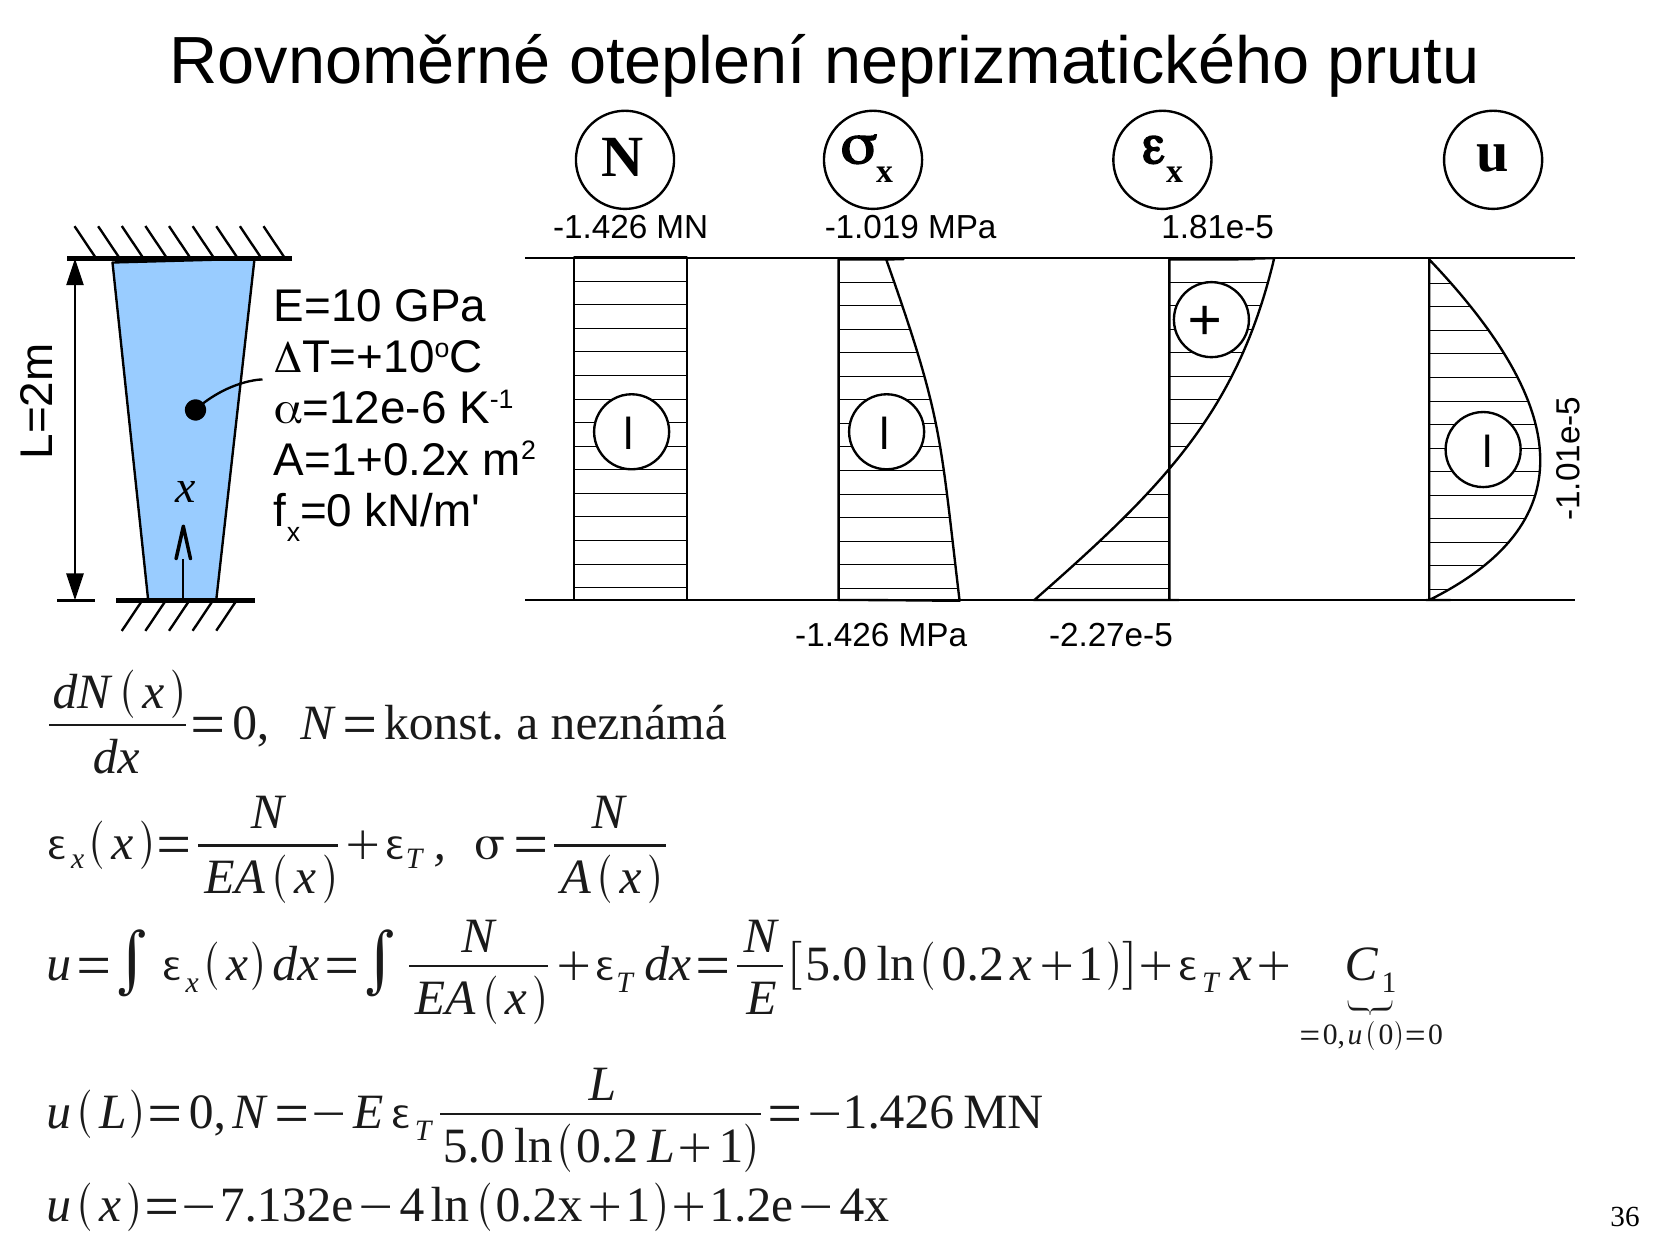

# Rovnoměrné oteplení neprizmatického prutu
sx
ex
u
N
-1.426 MN
-1.019 MPa
1.81e-5
E=10 GPa
DT=+10oC
a=12e-6 K-1
A=1+0.2x m2
fx=0 kN/m'
+
L=2m
–
–
–
-1.01e-5
x
-1.426 MPa
-2.27e-5
36